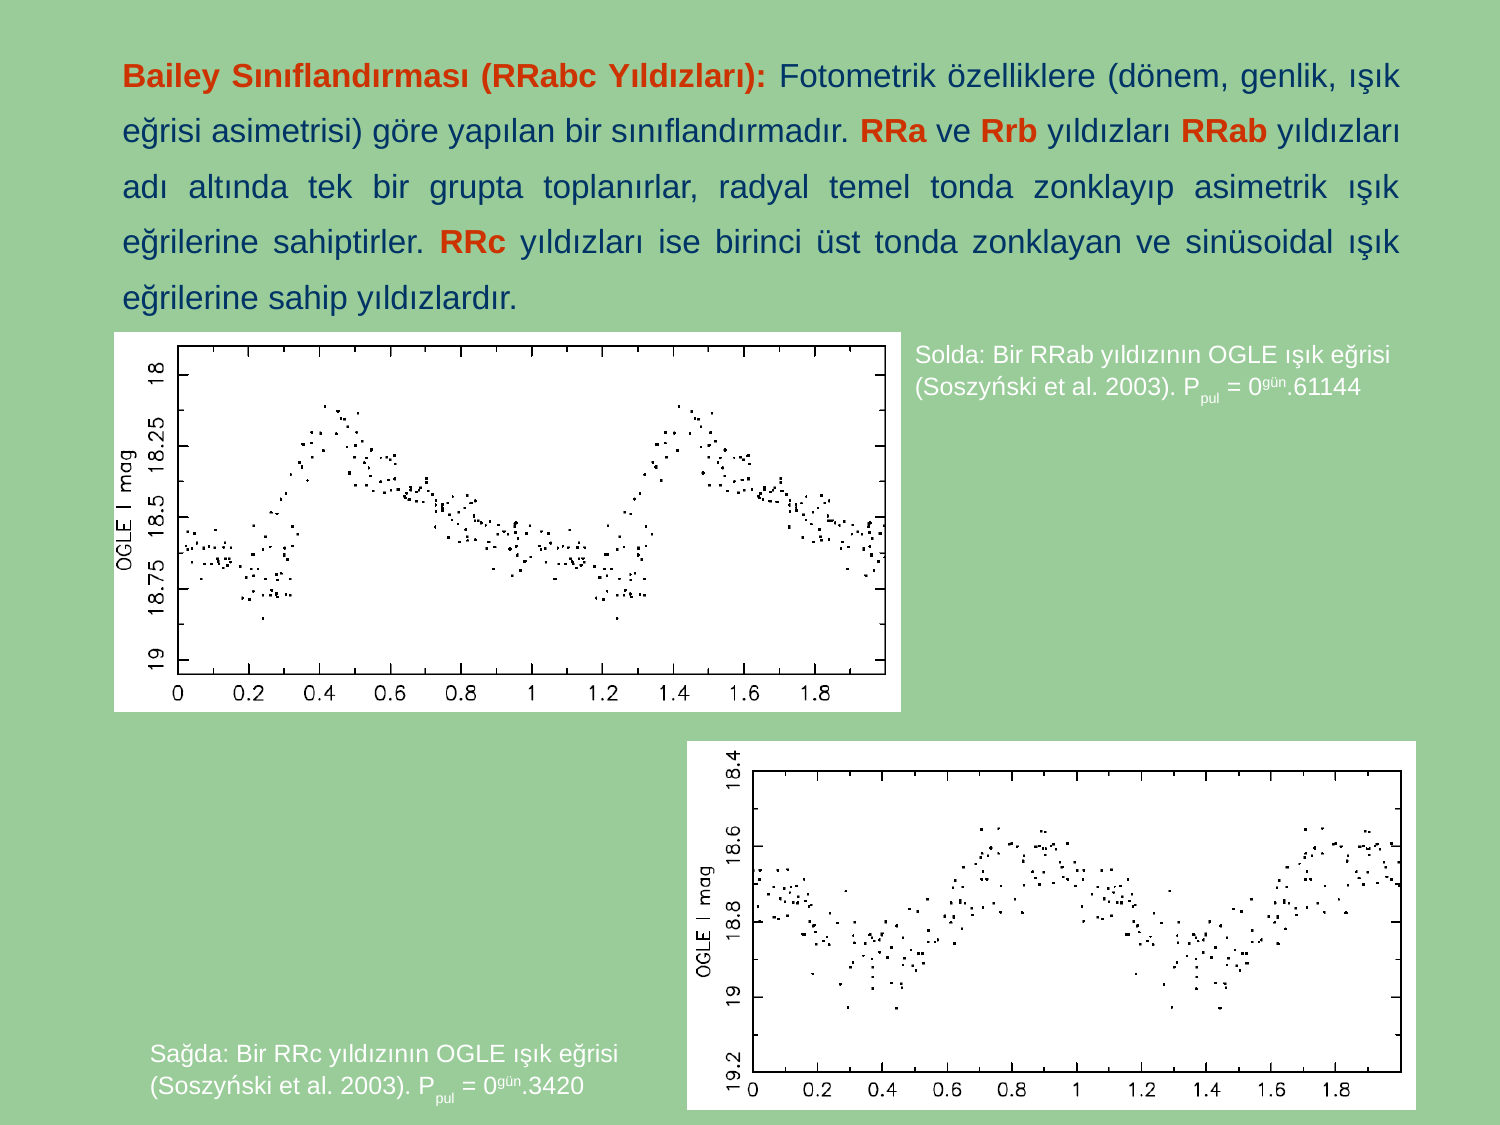

# Bailey Sınıflandırması (RRabc Yıldızları): Fotometrik özelliklere (dönem, genlik, ışık eğrisi asimetrisi) göre yapılan bir sınıflandırmadır. RRa ve Rrb yıldızları RRab yıldızları adı altında tek bir grupta toplanırlar, radyal temel tonda zonklayıp asimetrik ışık eğrilerine sahiptirler. RRc yıldızları ise birinci üst tonda zonklayan ve sinüsoidal ışık eğrilerine sahip yıldızlardır.
Solda: Bir RRab yıldızının OGLE ışık eğrisi (Soszyński et al. 2003). Ppul = 0gün.61144
Sağda: Bir RRc yıldızının OGLE ışık eğrisi (Soszyński et al. 2003). Ppul = 0gün.3420